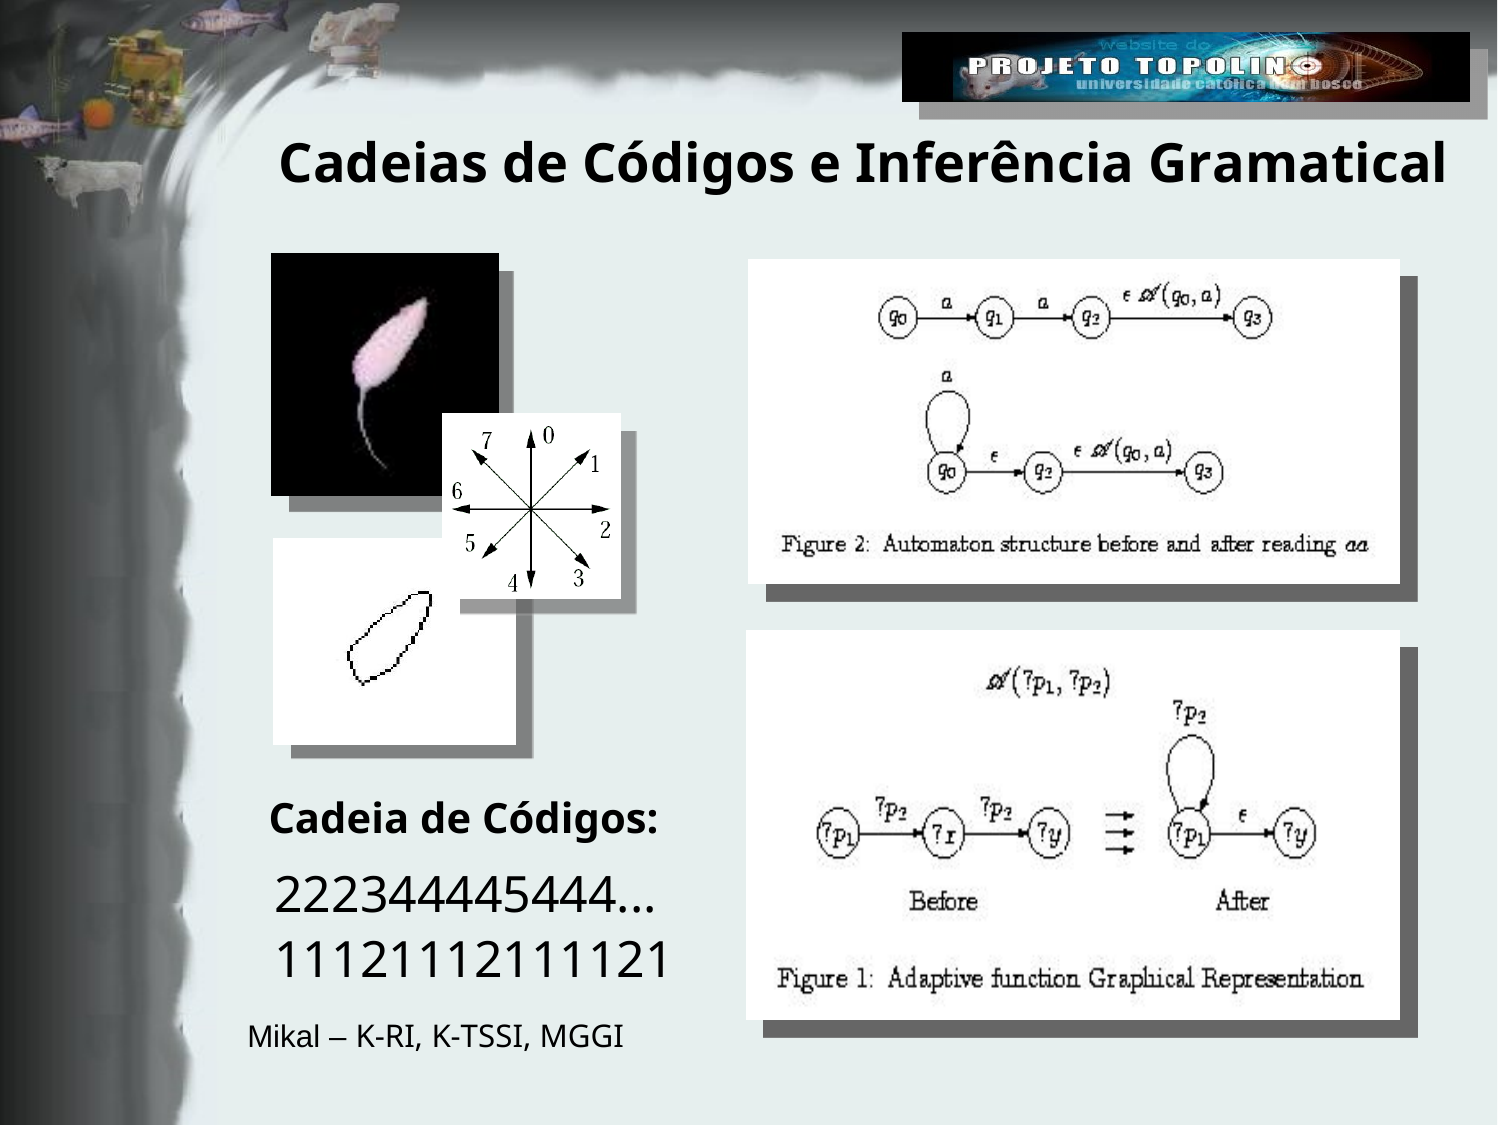

# Cadeias de Códigos e Inferência Gramatical
Cadeia de Códigos:
222344445444...
11121112111121
Mikal – K-RI, K-TSSI, MGGI